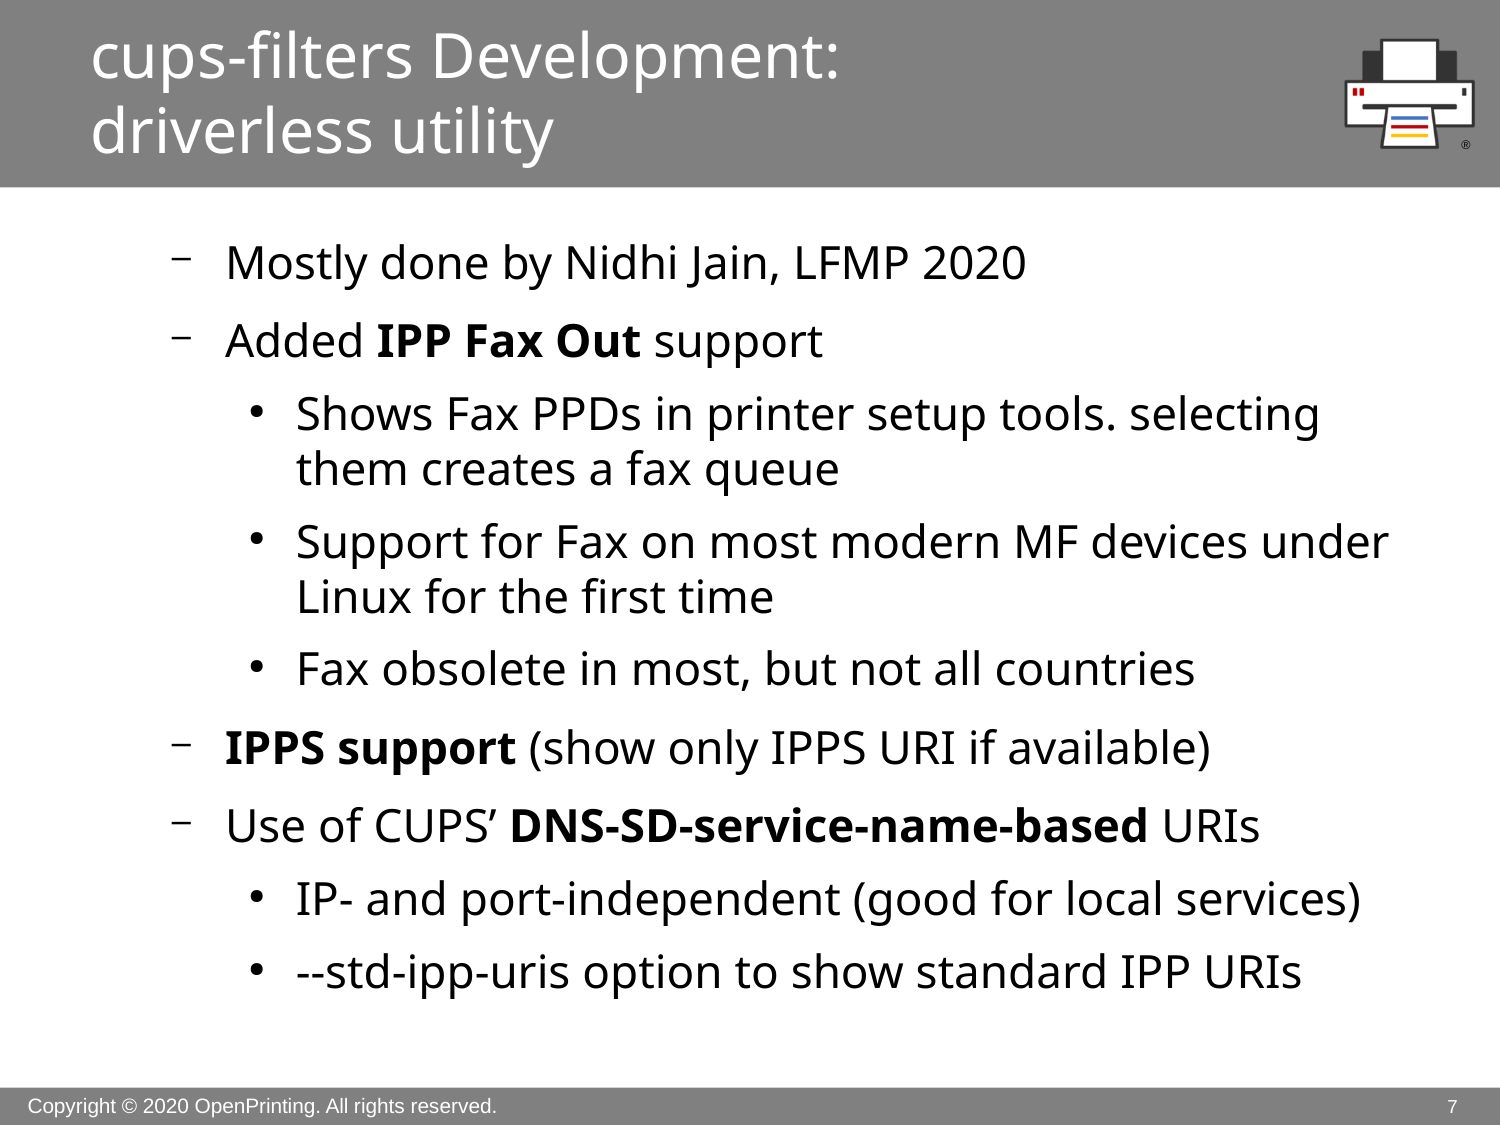

# cups-filters Development: driverless utility
Mostly done by Nidhi Jain, LFMP 2020
Added IPP Fax Out support
Shows Fax PPDs in printer setup tools. selecting them creates a fax queue
Support for Fax on most modern MF devices under Linux for the first time
Fax obsolete in most, but not all countries
IPPS support (show only IPPS URI if available)
Use of CUPS’ DNS-SD-service-name-based URIs
IP- and port-independent (good for local services)
--std-ipp-uris option to show standard IPP URIs